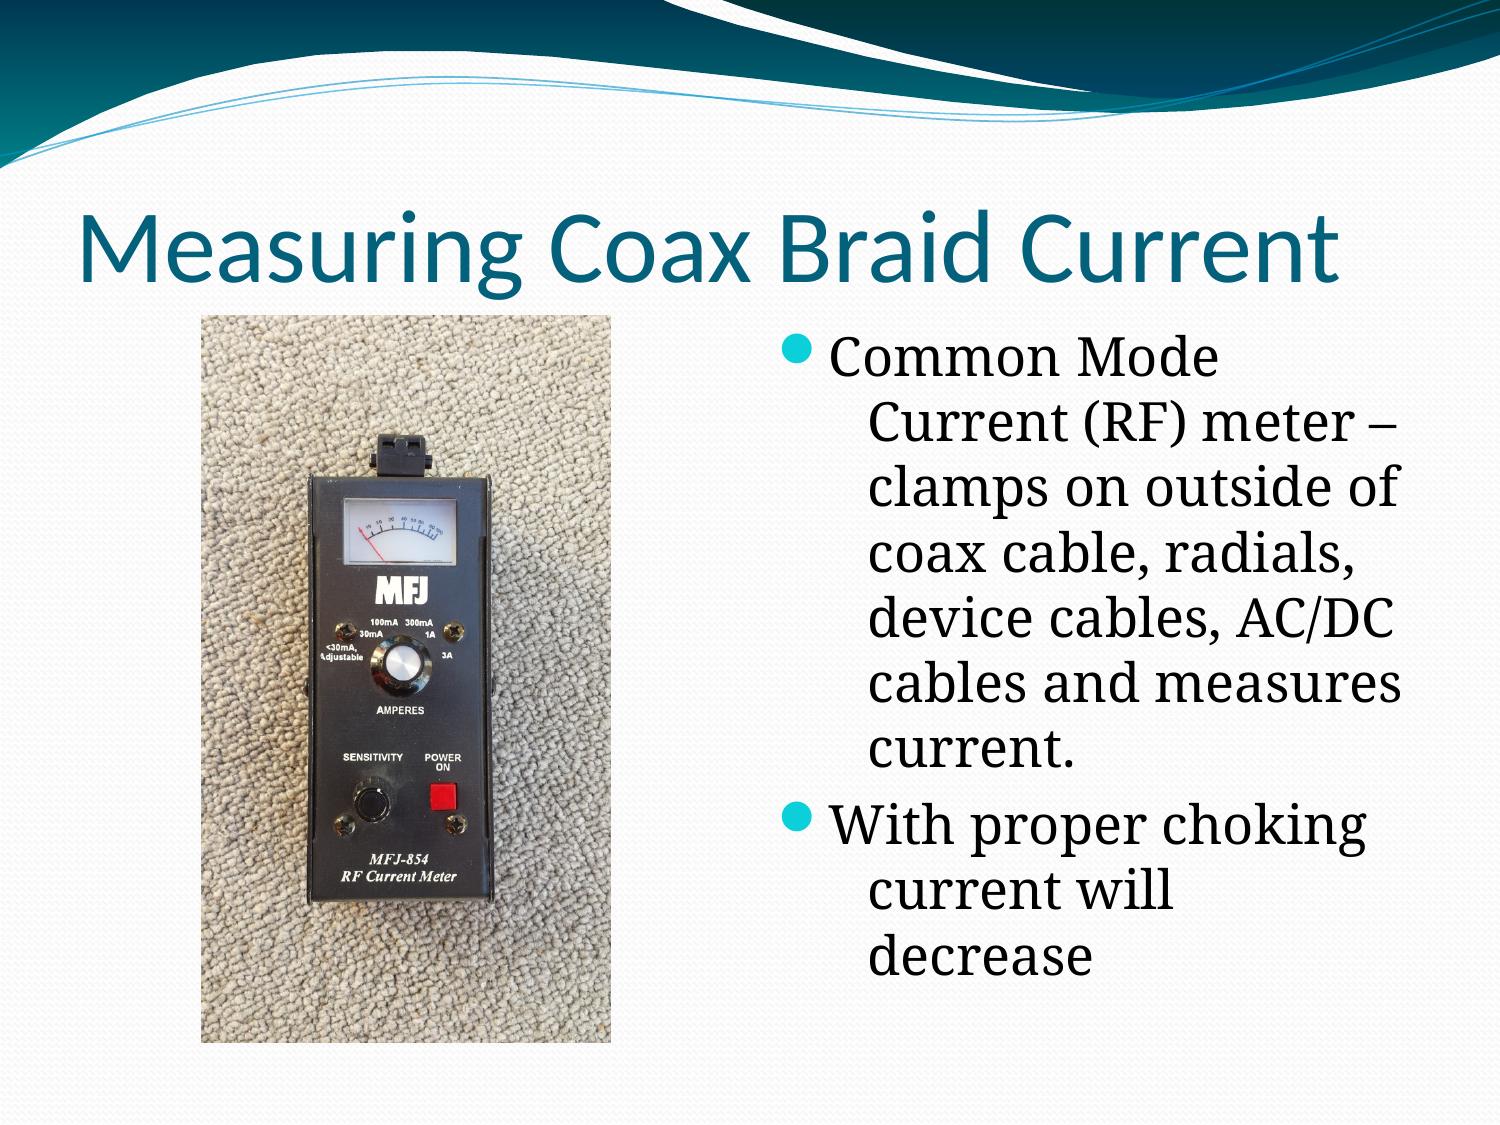

# Measuring Coax Braid Current
Common Mode Current (RF) meter – clamps on outside of coax cable, radials, device cables, AC/DC cables and measures current.
With proper choking current will decrease